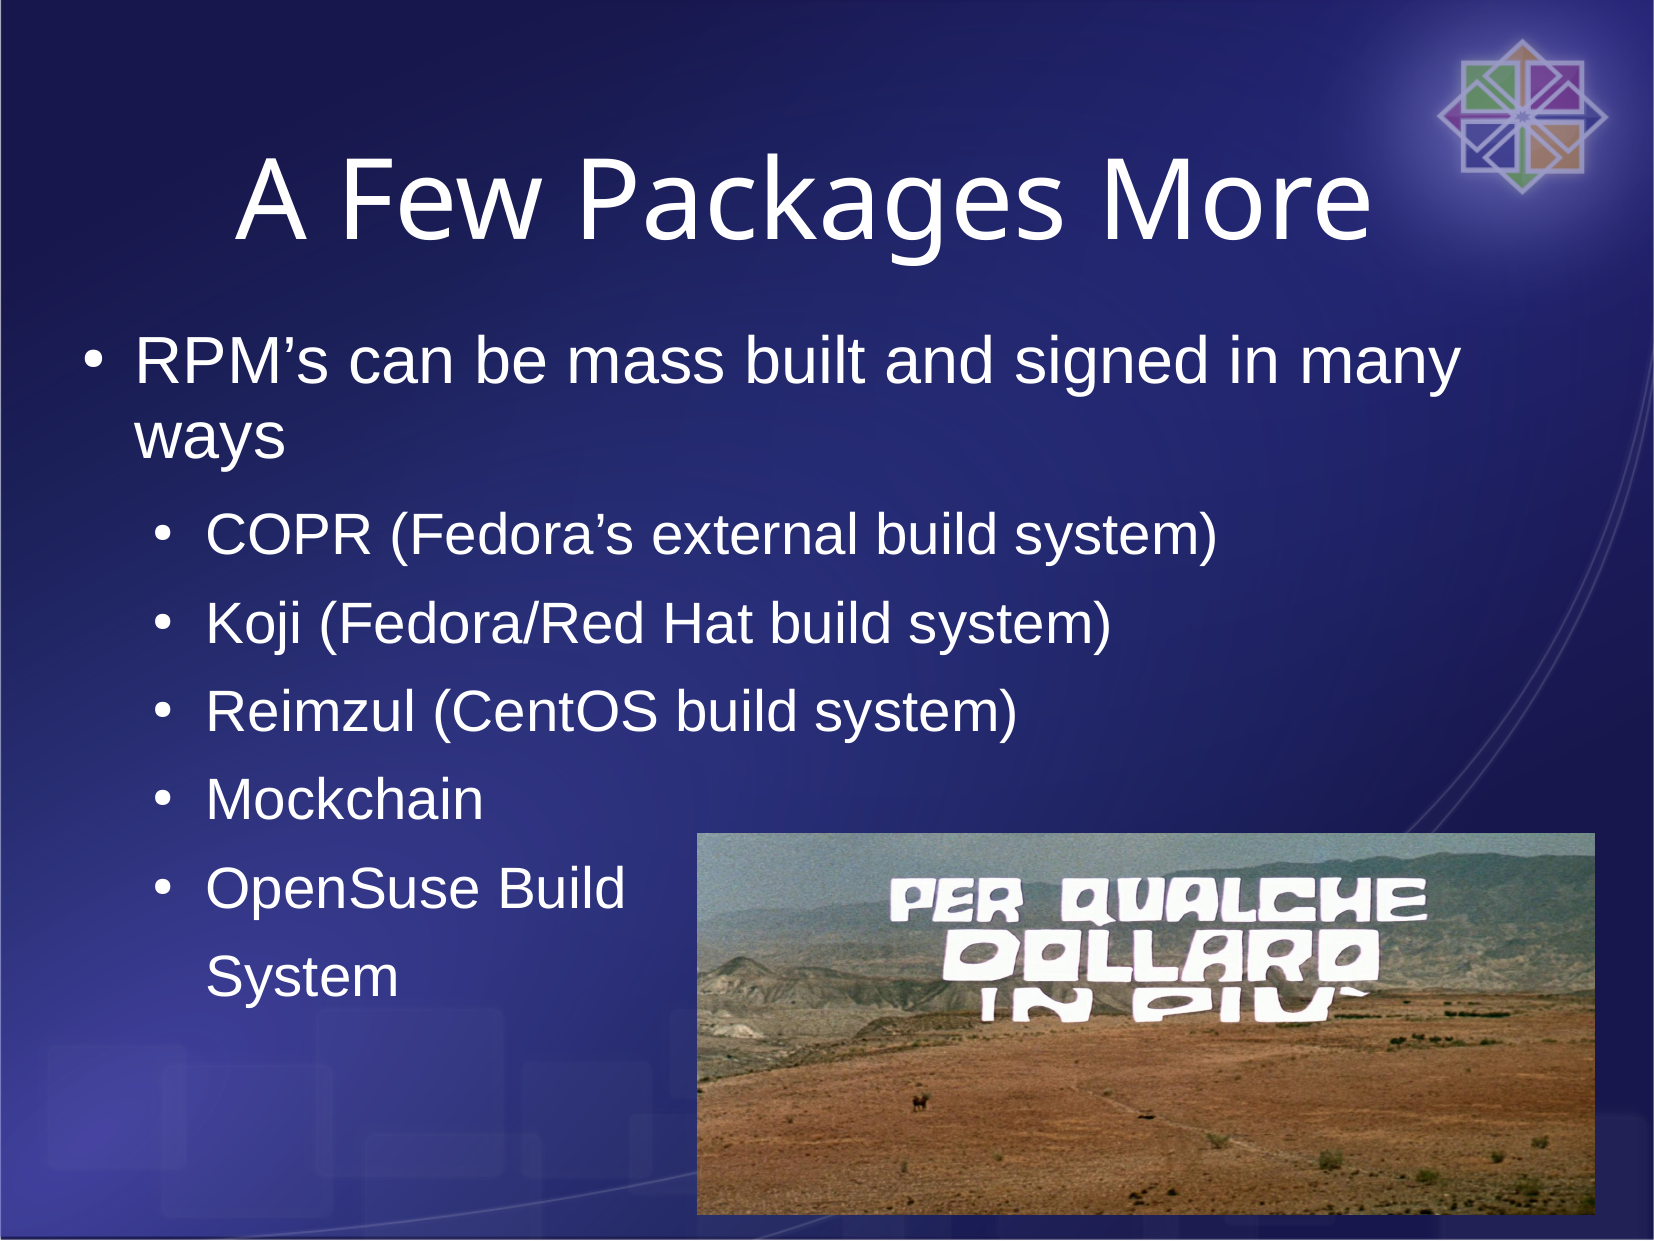

# A Few Packages More
RPM’s can be mass built and signed in many ways
COPR (Fedora’s external build system)
Koji (Fedora/Red Hat build system)
Reimzul (CentOS build system)
Mockchain
OpenSuse Build
System